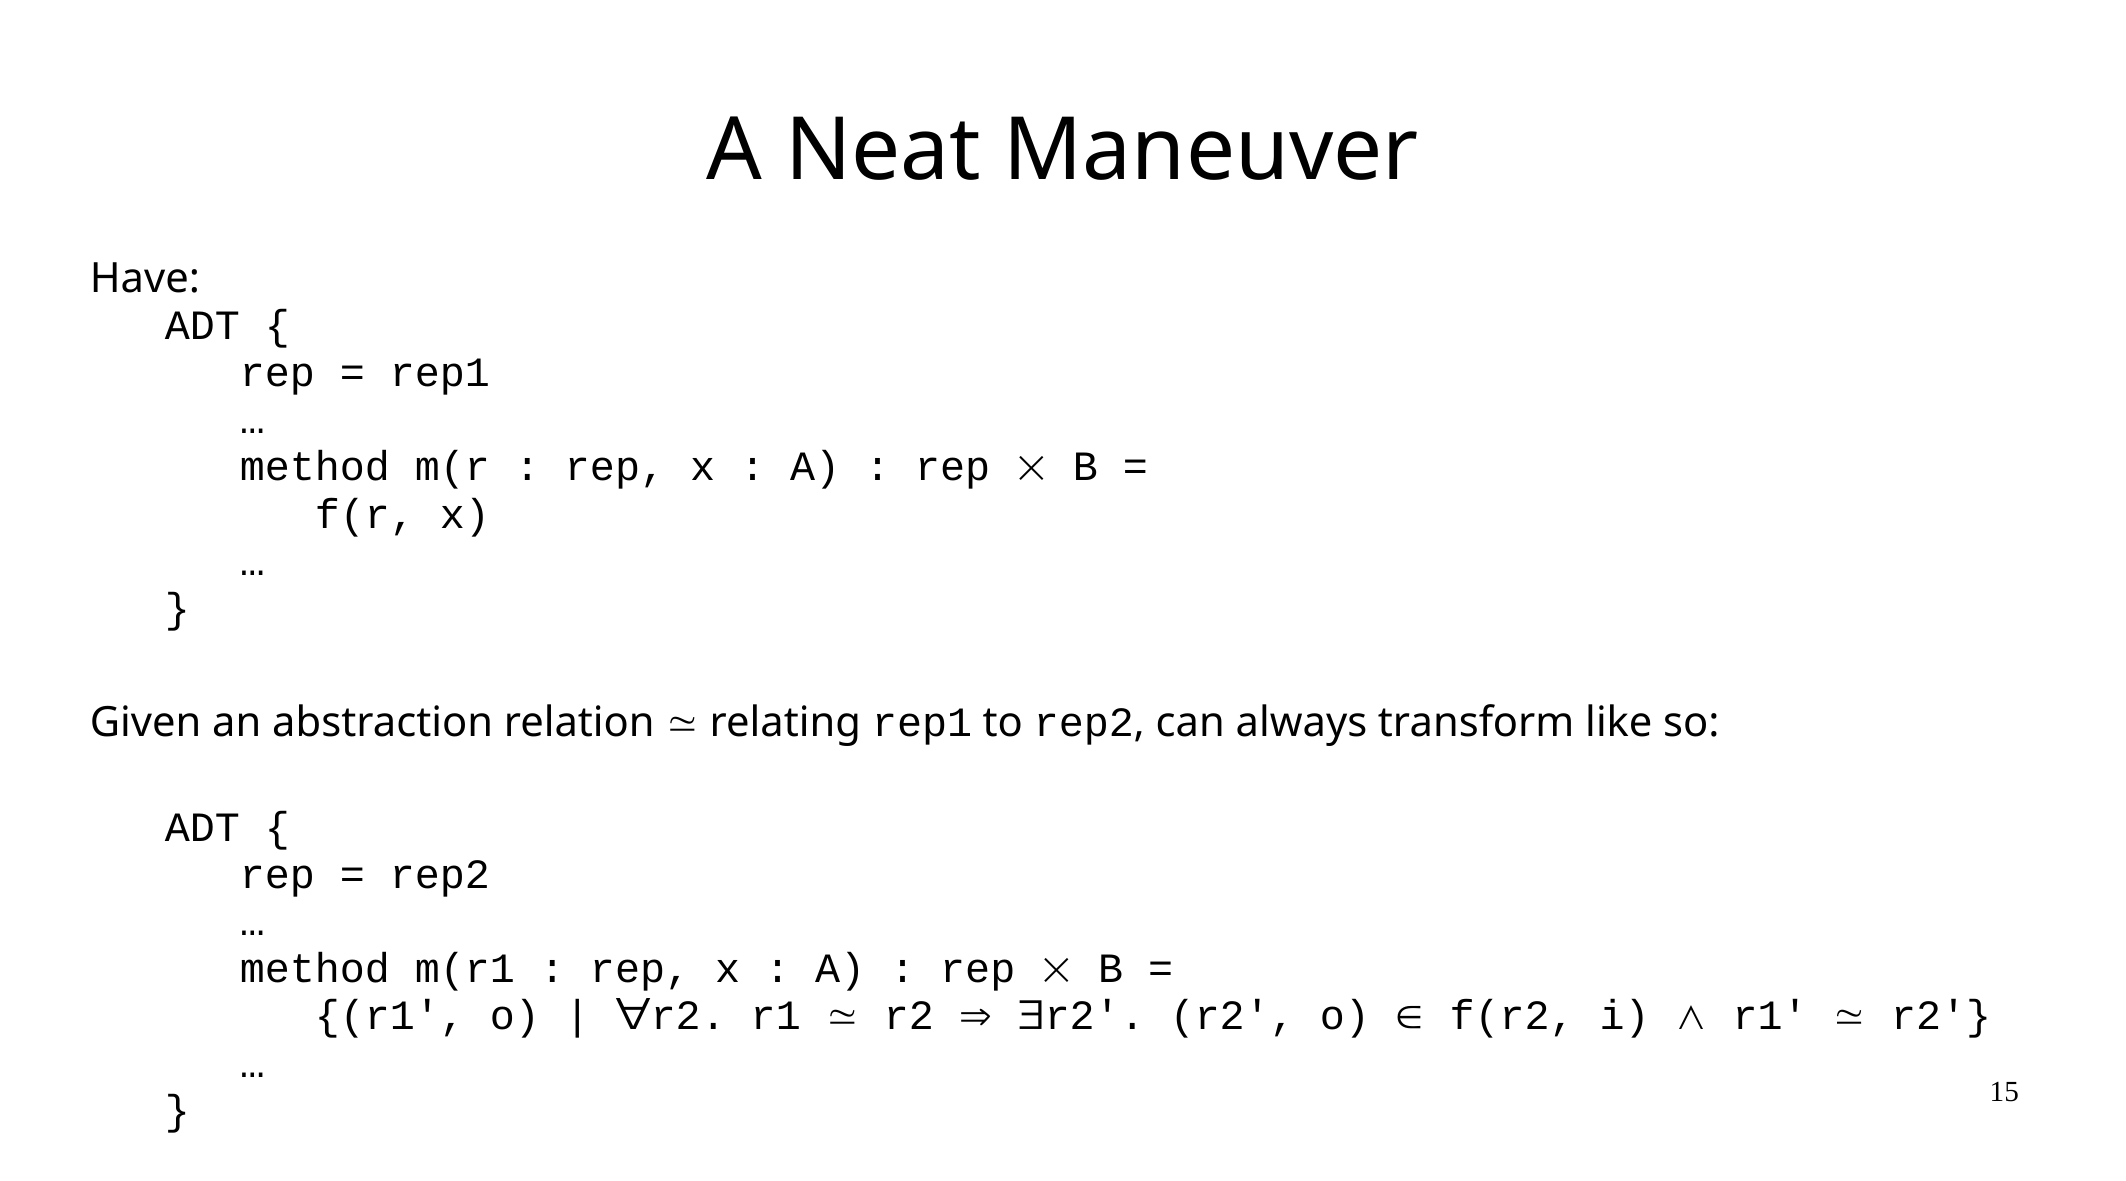

# A Neat Maneuver
Have:
	ADT {
		rep = rep1
		…
		method m(r : rep, x : A) : rep × B =
			f(r, x)
		…
	}
Given an abstraction relation ≃ relating rep1 to rep2, can always transform like so:
	ADT {
		rep = rep2
		…
		method m(r1 : rep, x : A) : rep × B =
			{(r1', o) | ∀r2. r1 ≃ r2 ⇒ ∃r2'. (r2', o) ∈ f(r2, i) ∧ r1' ≃ r2'}
		…
	}
15